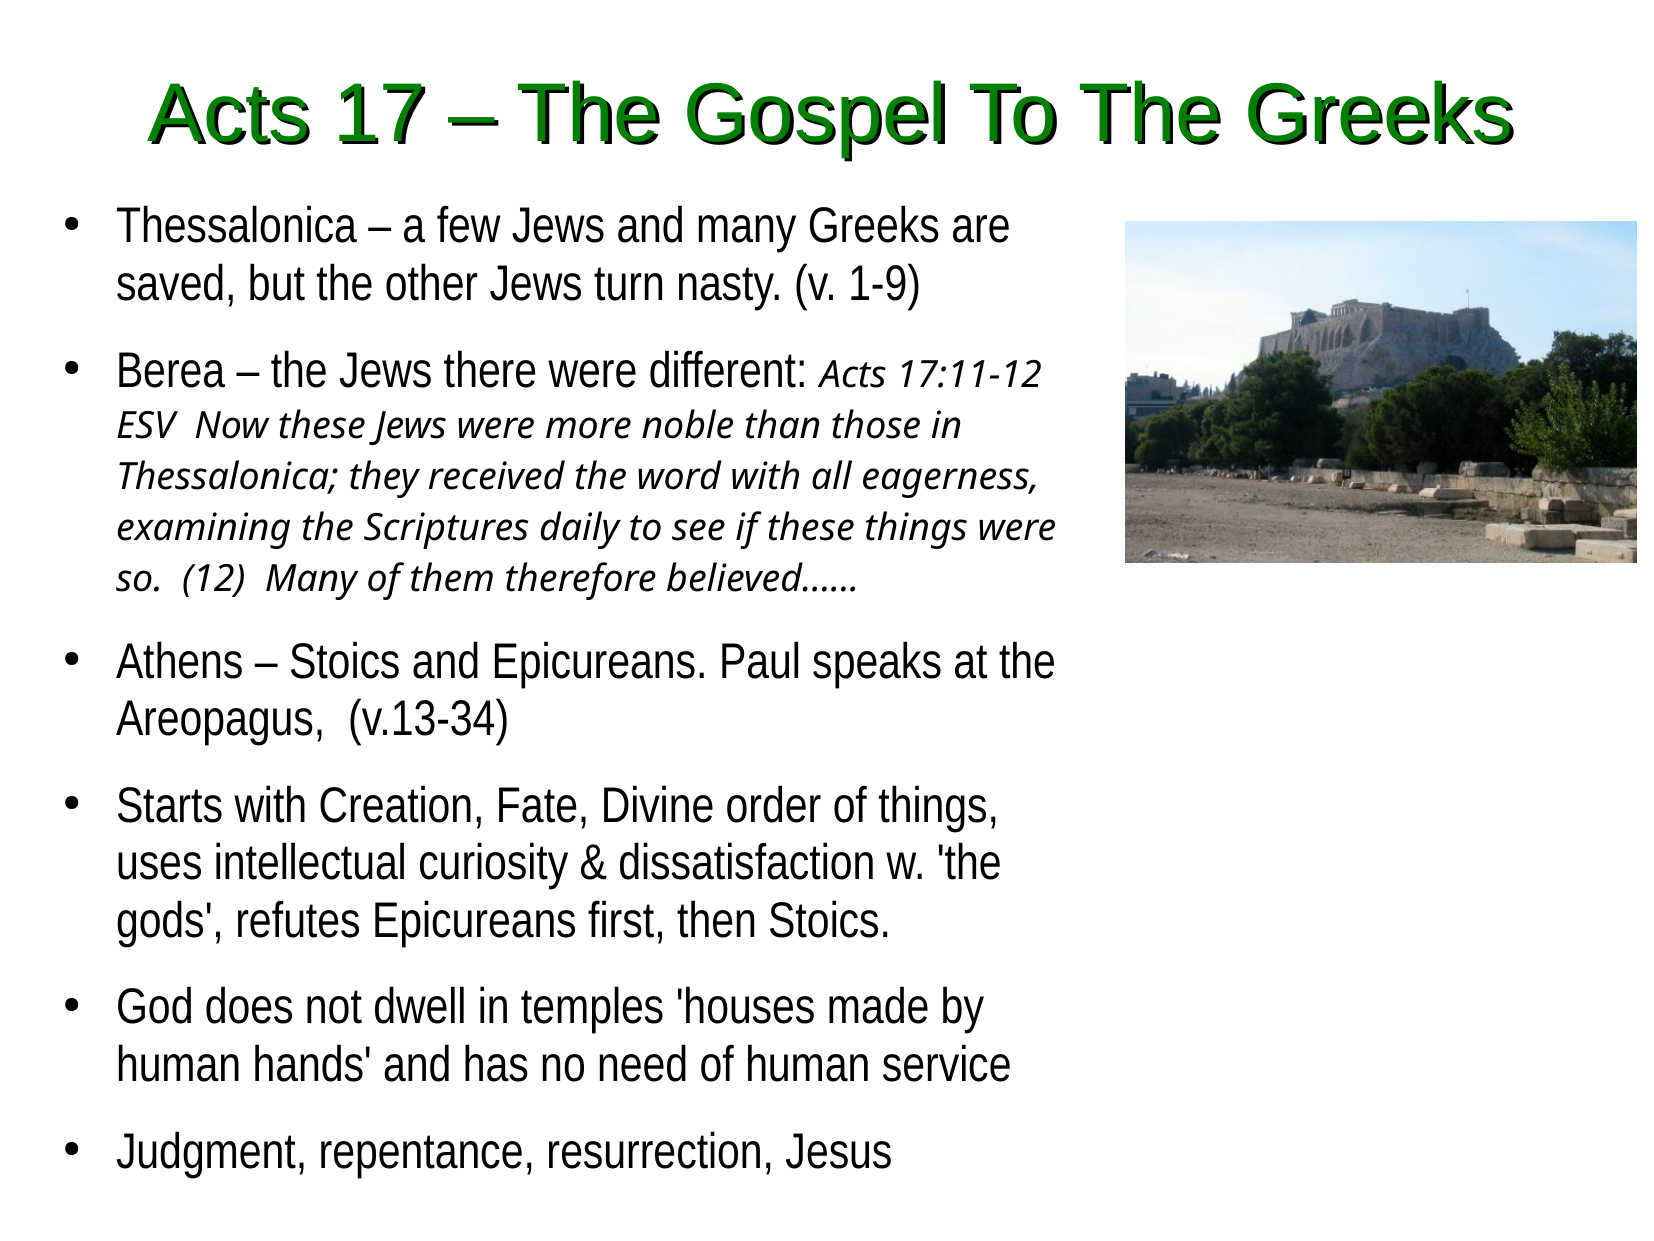

# Acts 17 – The Gospel To The Greeks
Thessalonica – a few Jews and many Greeks are saved, but the other Jews turn nasty. (v. 1-9)
Berea – the Jews there were different: Acts 17:11-12 ESV Now these Jews were more noble than those in Thessalonica; they received the word with all eagerness, examining the Scriptures daily to see if these things were so. (12) Many of them therefore believed......
Athens – Stoics and Epicureans. Paul speaks at the Areopagus, (v.13-34)
Starts with Creation, Fate, Divine order of things, uses intellectual curiosity & dissatisfaction w. 'the gods', refutes Epicureans first, then Stoics.
God does not dwell in temples 'houses made by human hands' and has no need of human service
Judgment, repentance, resurrection, Jesus